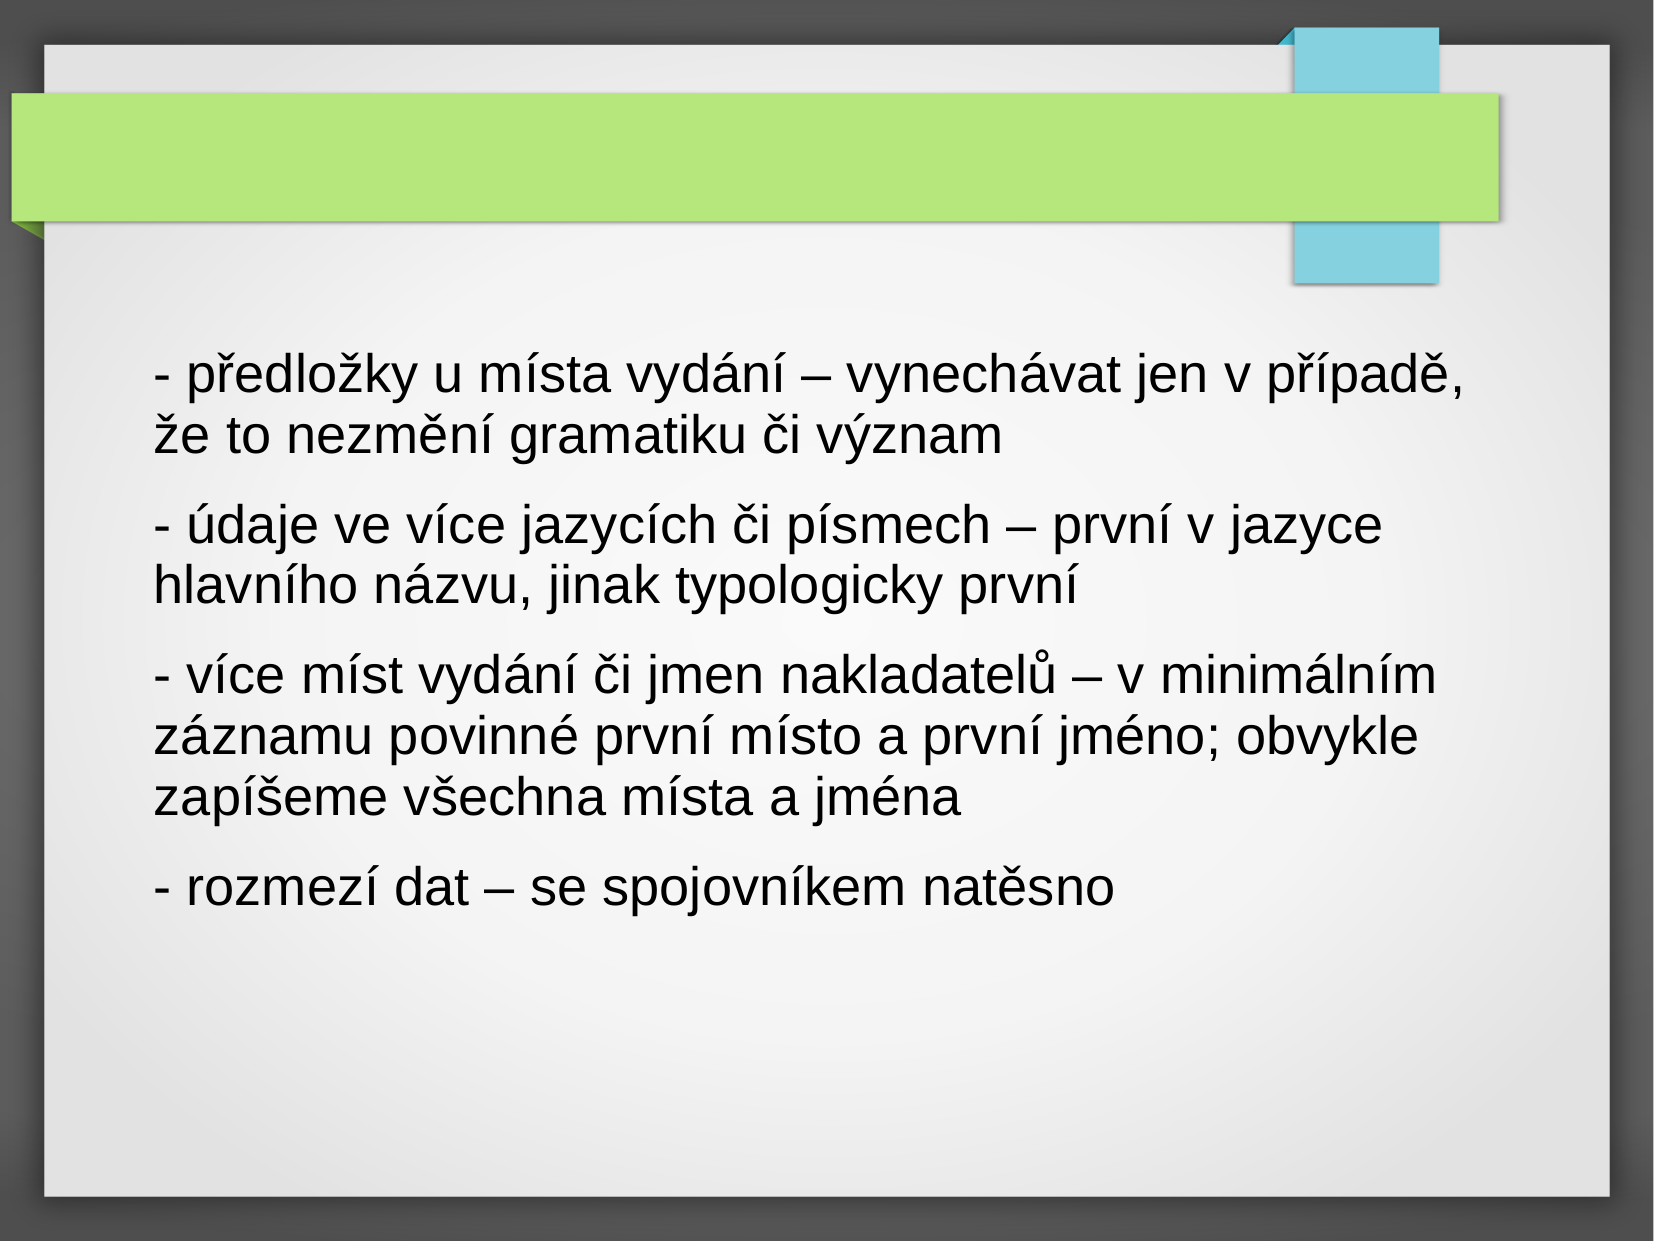

#
- předložky u místa vydání – vynechávat jen v případě, že to nezmění gramatiku či význam
- údaje ve více jazycích či písmech – první v jazyce hlavního názvu, jinak typologicky první
- více míst vydání či jmen nakladatelů – v minimálním záznamu povinné první místo a první jméno; obvykle zapíšeme všechna místa a jména
- rozmezí dat – se spojovníkem natěsno